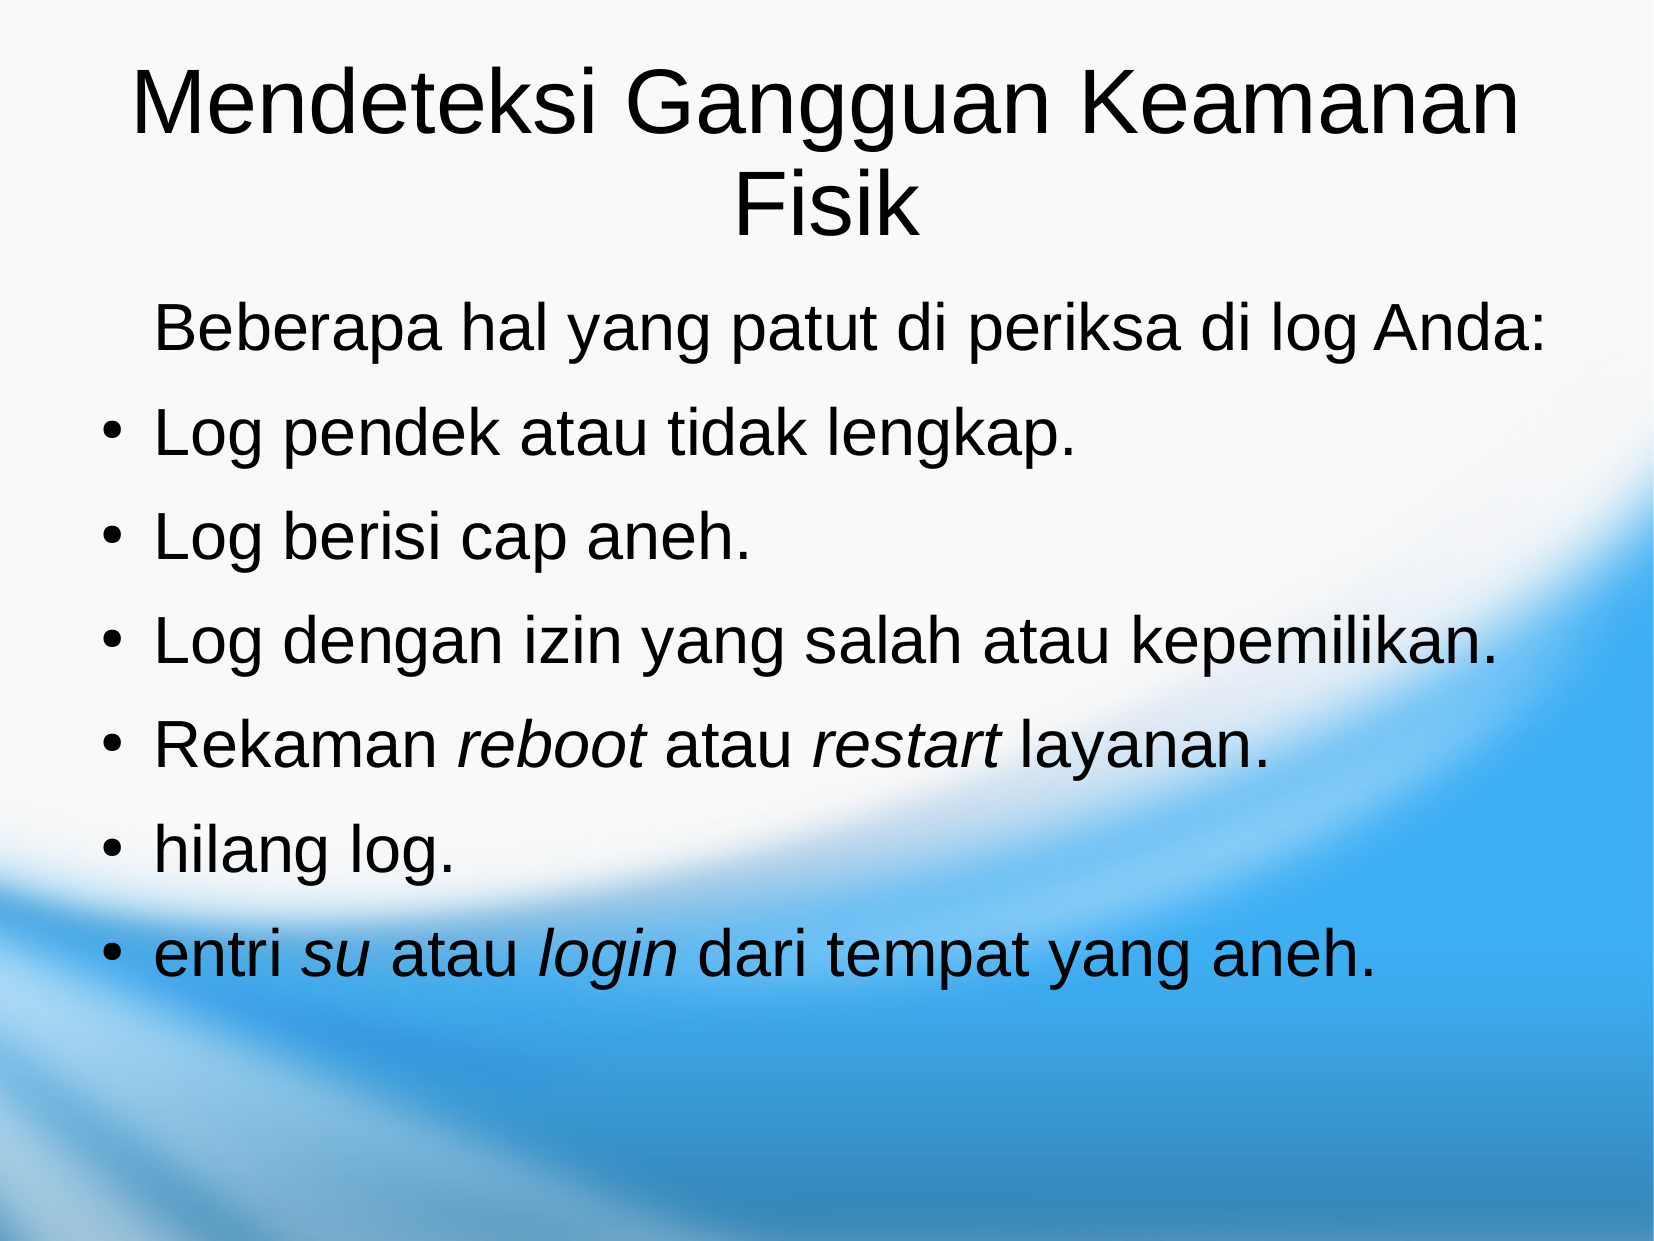

# Mendeteksi Gangguan Keamanan Fisik
Beberapa hal yang patut di periksa di log Anda:
Log pendek atau tidak lengkap.
Log berisi cap aneh.
Log dengan izin yang salah atau kepemilikan.
Rekaman reboot atau restart layanan.
hilang log.
entri su atau login dari tempat yang aneh.